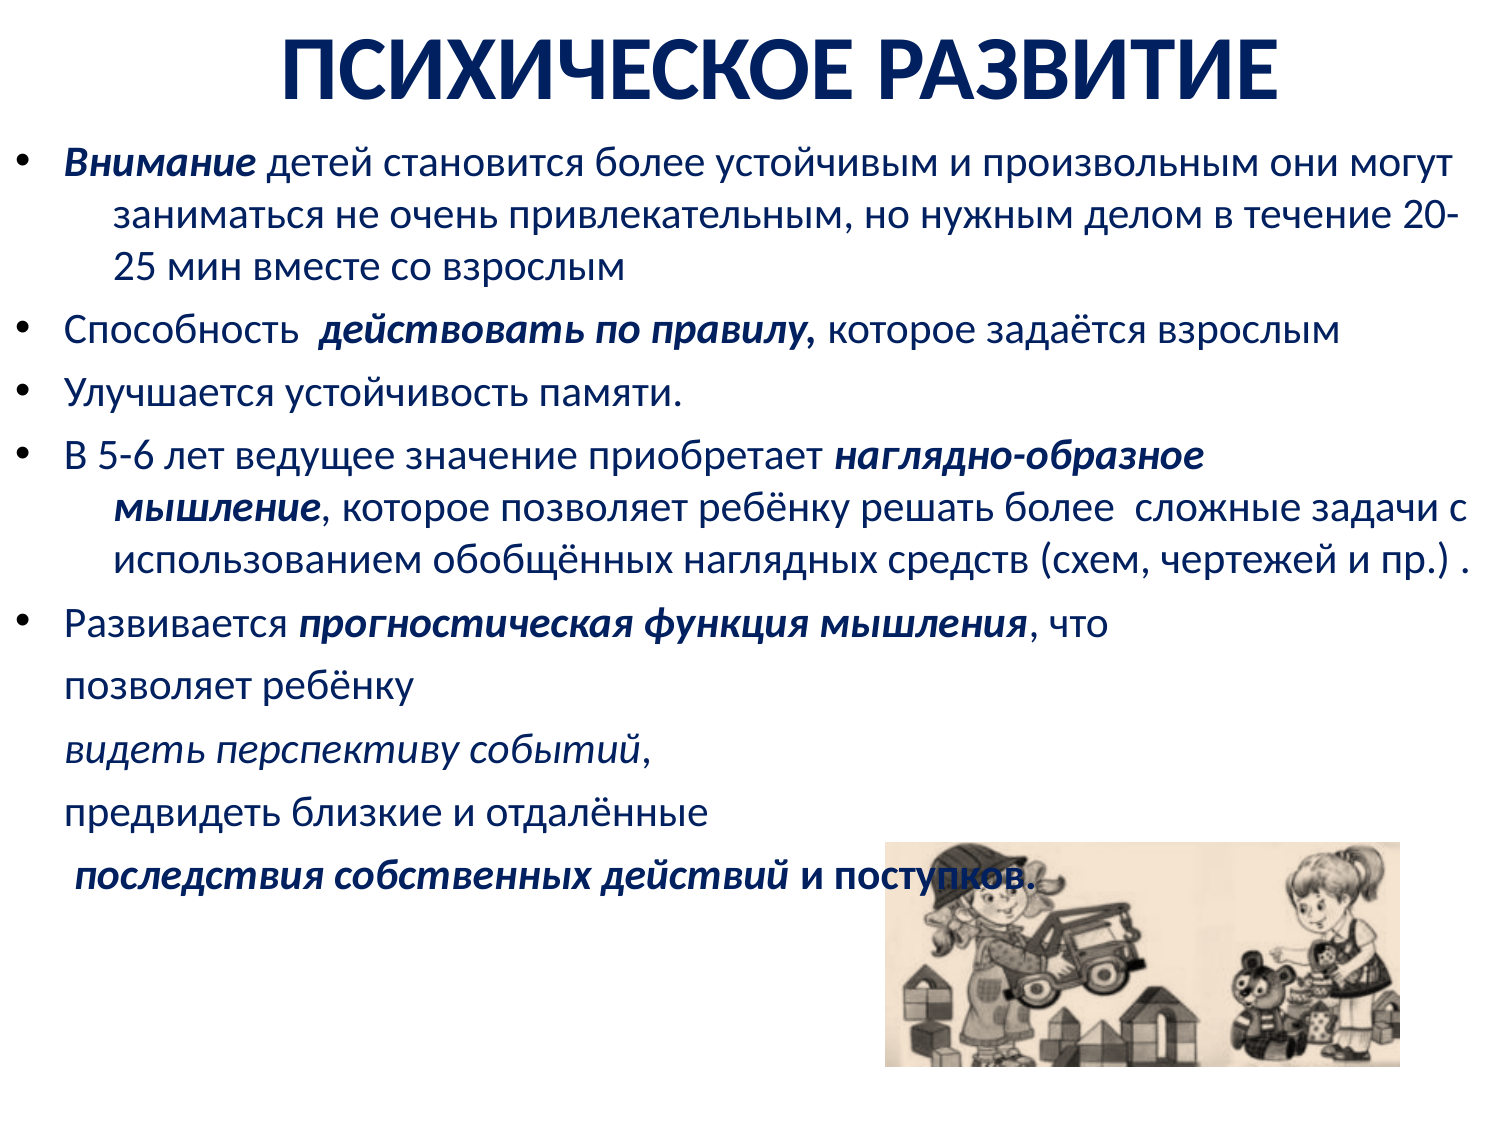

ПСИХИЧЕСКОЕ РАЗВИТИЕ
# Внимание детей становится более устойчивым и произвольным они могут заниматься не очень привлекательным, но нужным делом в течение 20-25 мин вместе со взрослым
Способность  действовать по правилу, которое задаётся взрослым
Улучшается устойчивость памяти.
В 5-6 лет ведущее значение приобретает наглядно-образное мышление, которое позволяет ребёнку решать более сложные задачи с использованием обобщённых наглядных средств (схем, чертежей и пр.) .
Развивается прогностическая функция мышления, что
позволяет ребёнку
видеть перспективу событий,
предвидеть близкие и отдалённые
 последствия собственных действий и поступков.